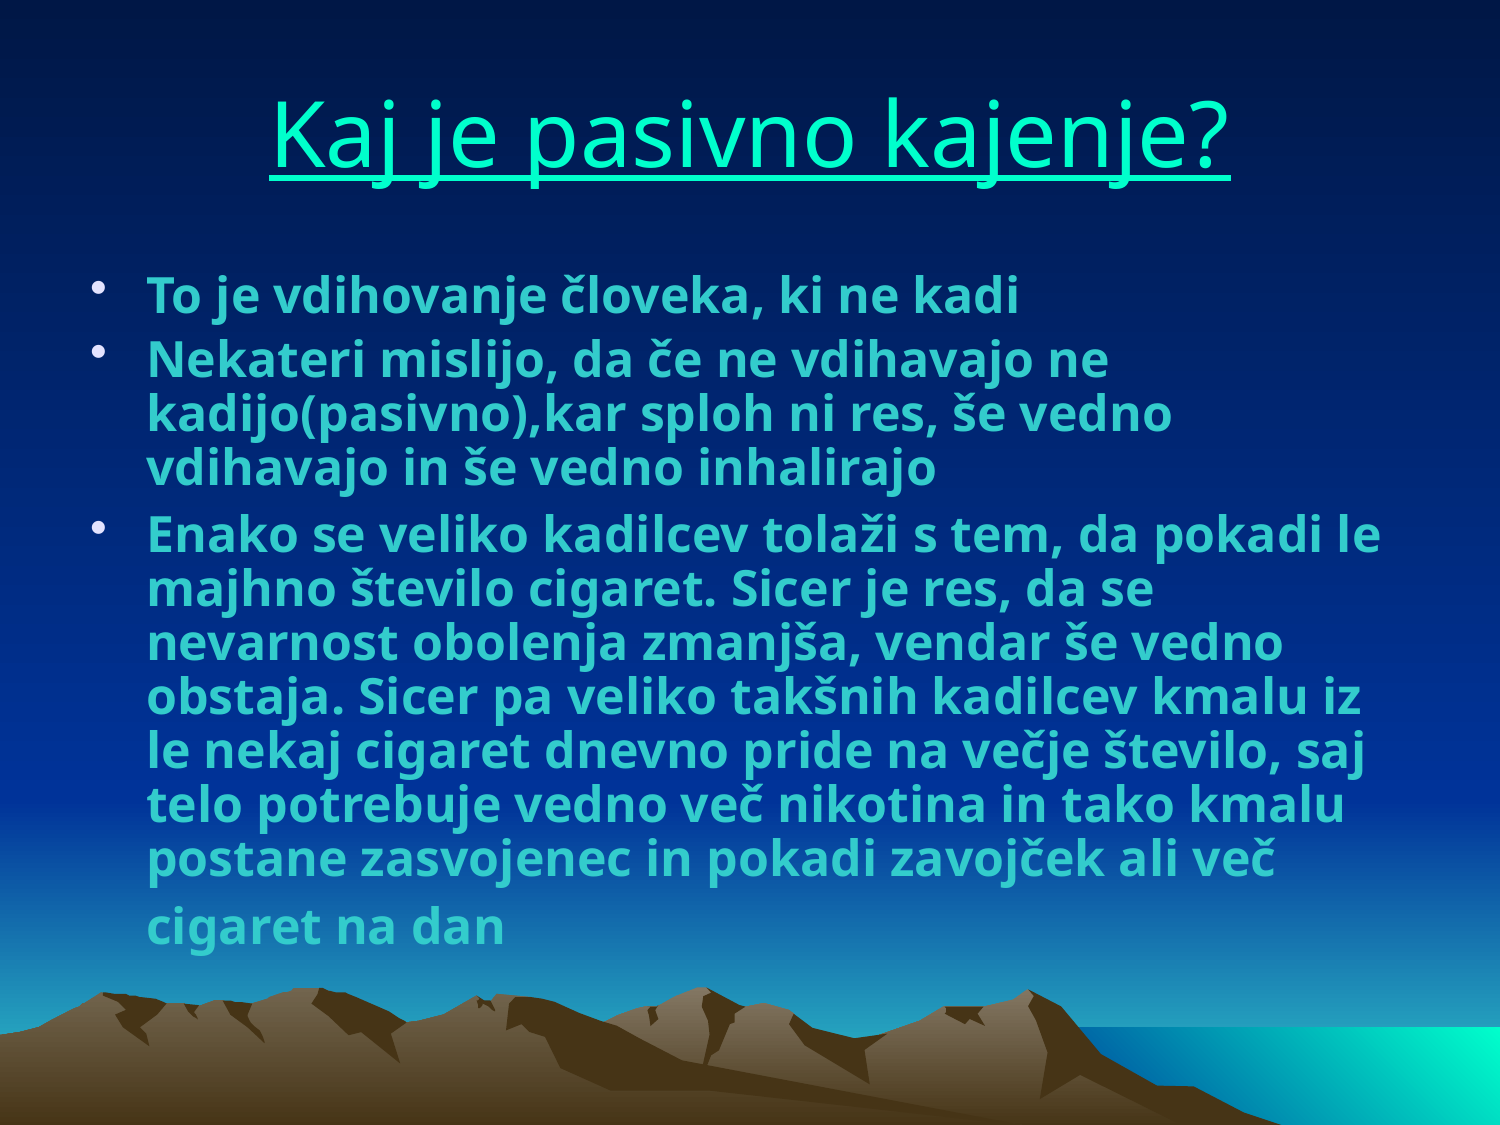

# Kaj je pasivno kajenje?
To je vdihovanje človeka, ki ne kadi
Nekateri mislijo, da če ne vdihavajo ne kadijo(pasivno),kar sploh ni res, še vedno vdihavajo in še vedno inhalirajo
Enako se veliko kadilcev tolaži s tem, da pokadi le majhno število cigaret. Sicer je res, da se nevarnost obolenja zmanjša, vendar še vedno obstaja. Sicer pa veliko takšnih kadilcev kmalu iz le nekaj cigaret dnevno pride na večje število, saj telo potrebuje vedno več nikotina in tako kmalu postane zasvojenec in pokadi zavojček ali več cigaret na dan